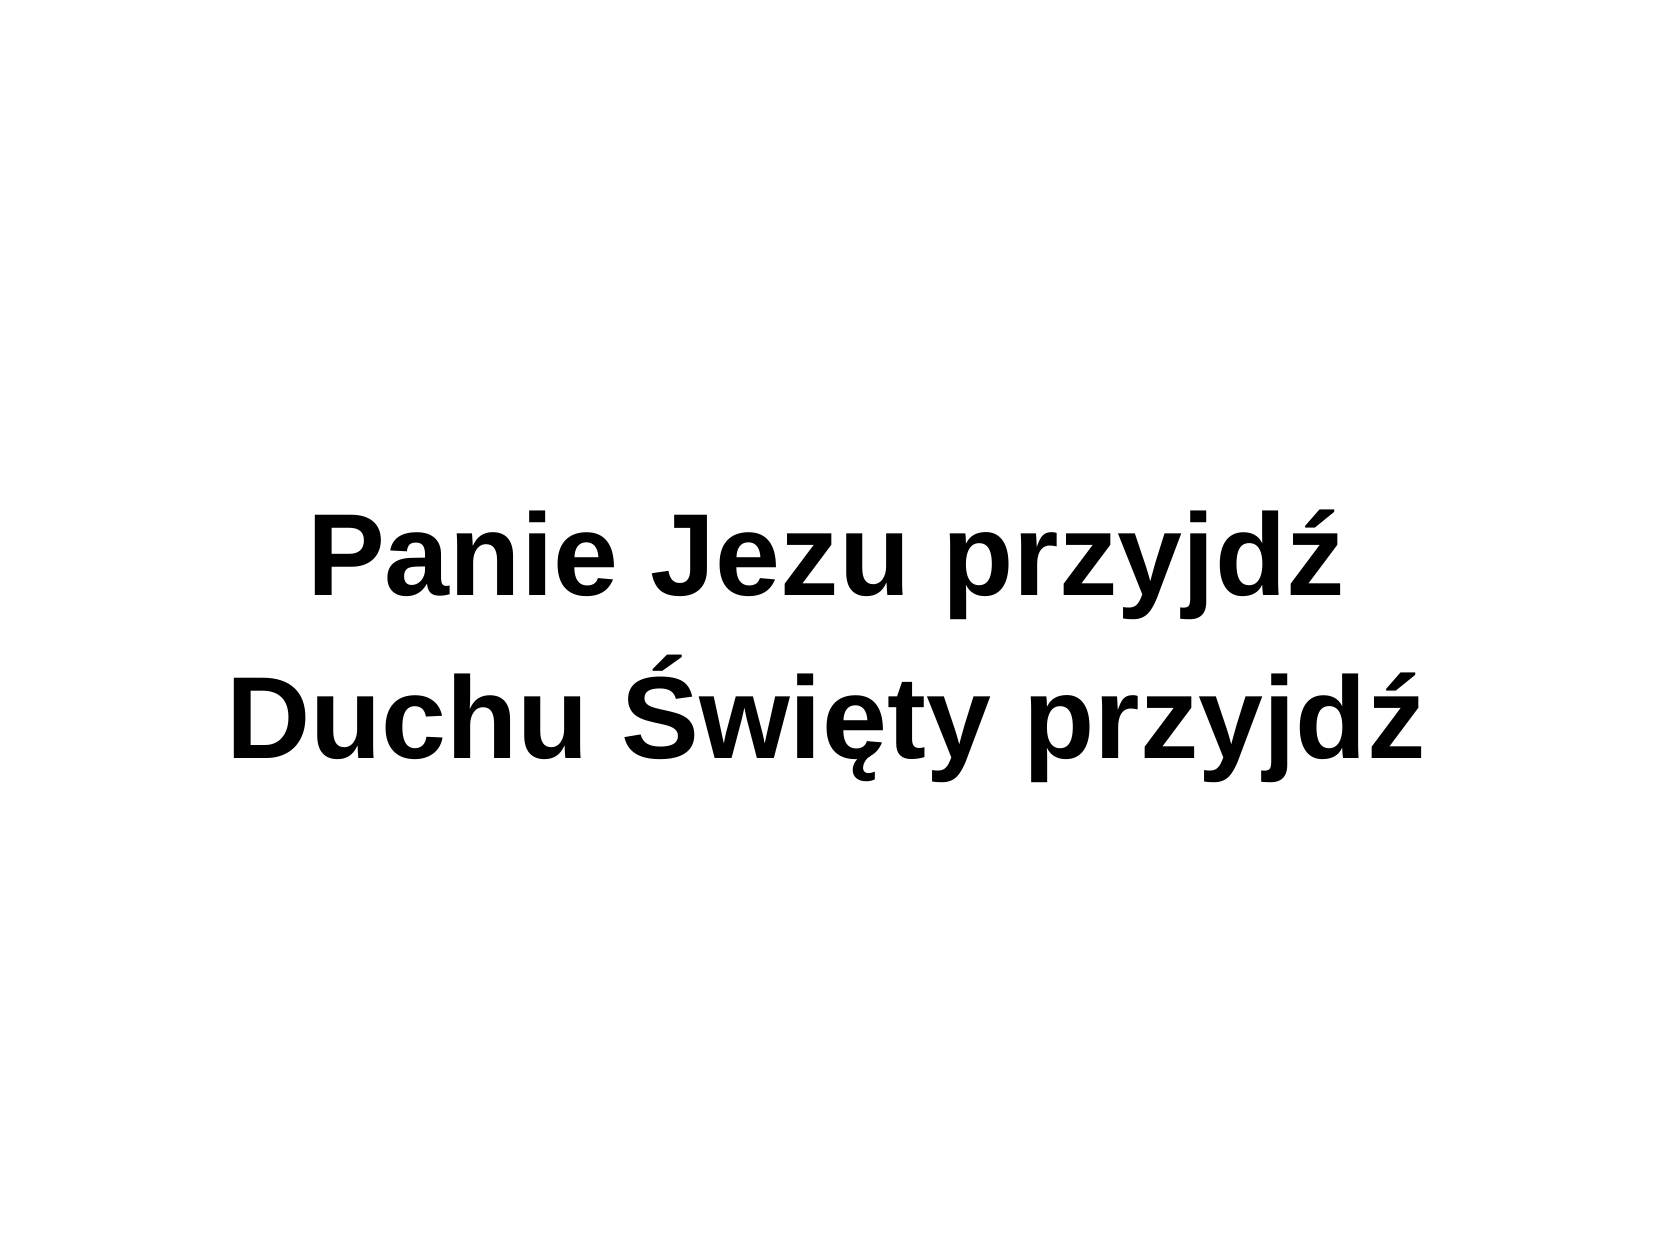

# Panie Jezu przyjdź
Duchu Święty przyjdź